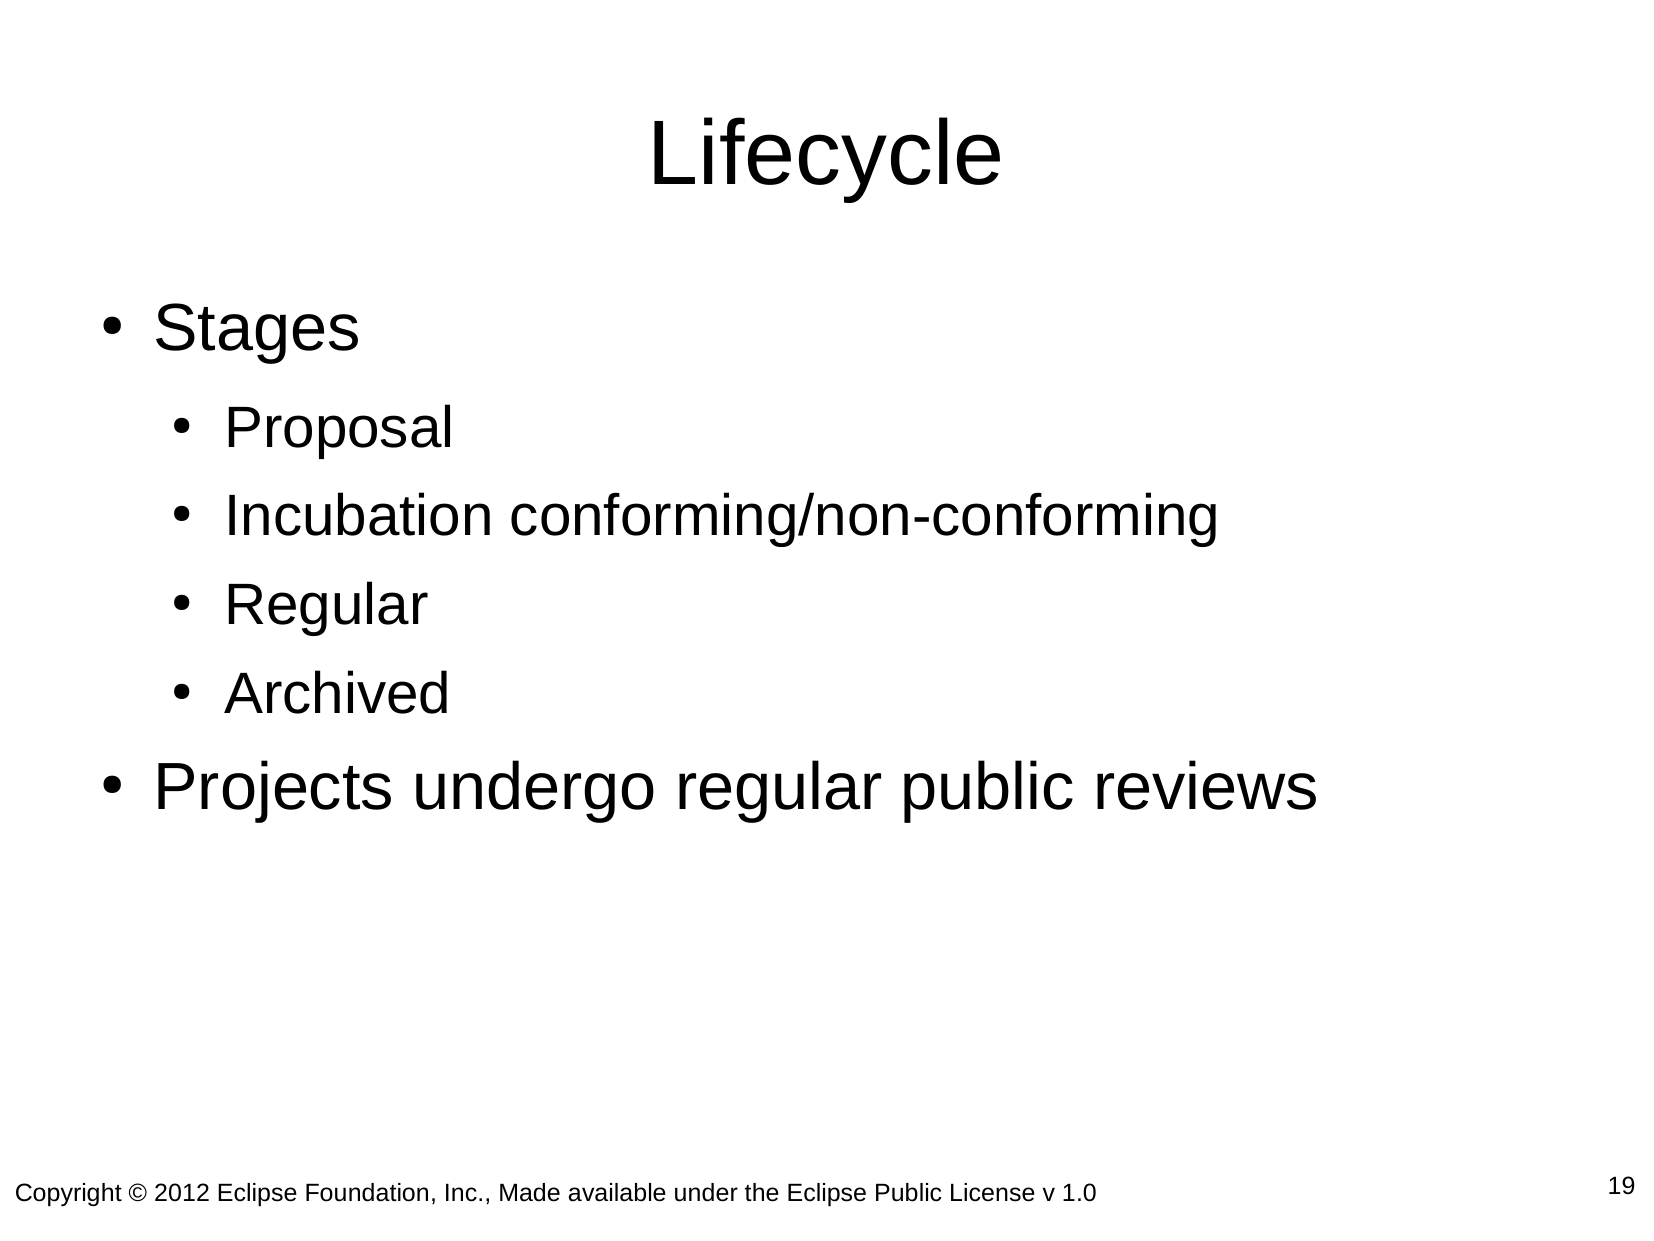

# Lifecycle
Stages
Proposal
Incubation conforming/non-conforming
Regular
Archived
Projects undergo regular public reviews
19